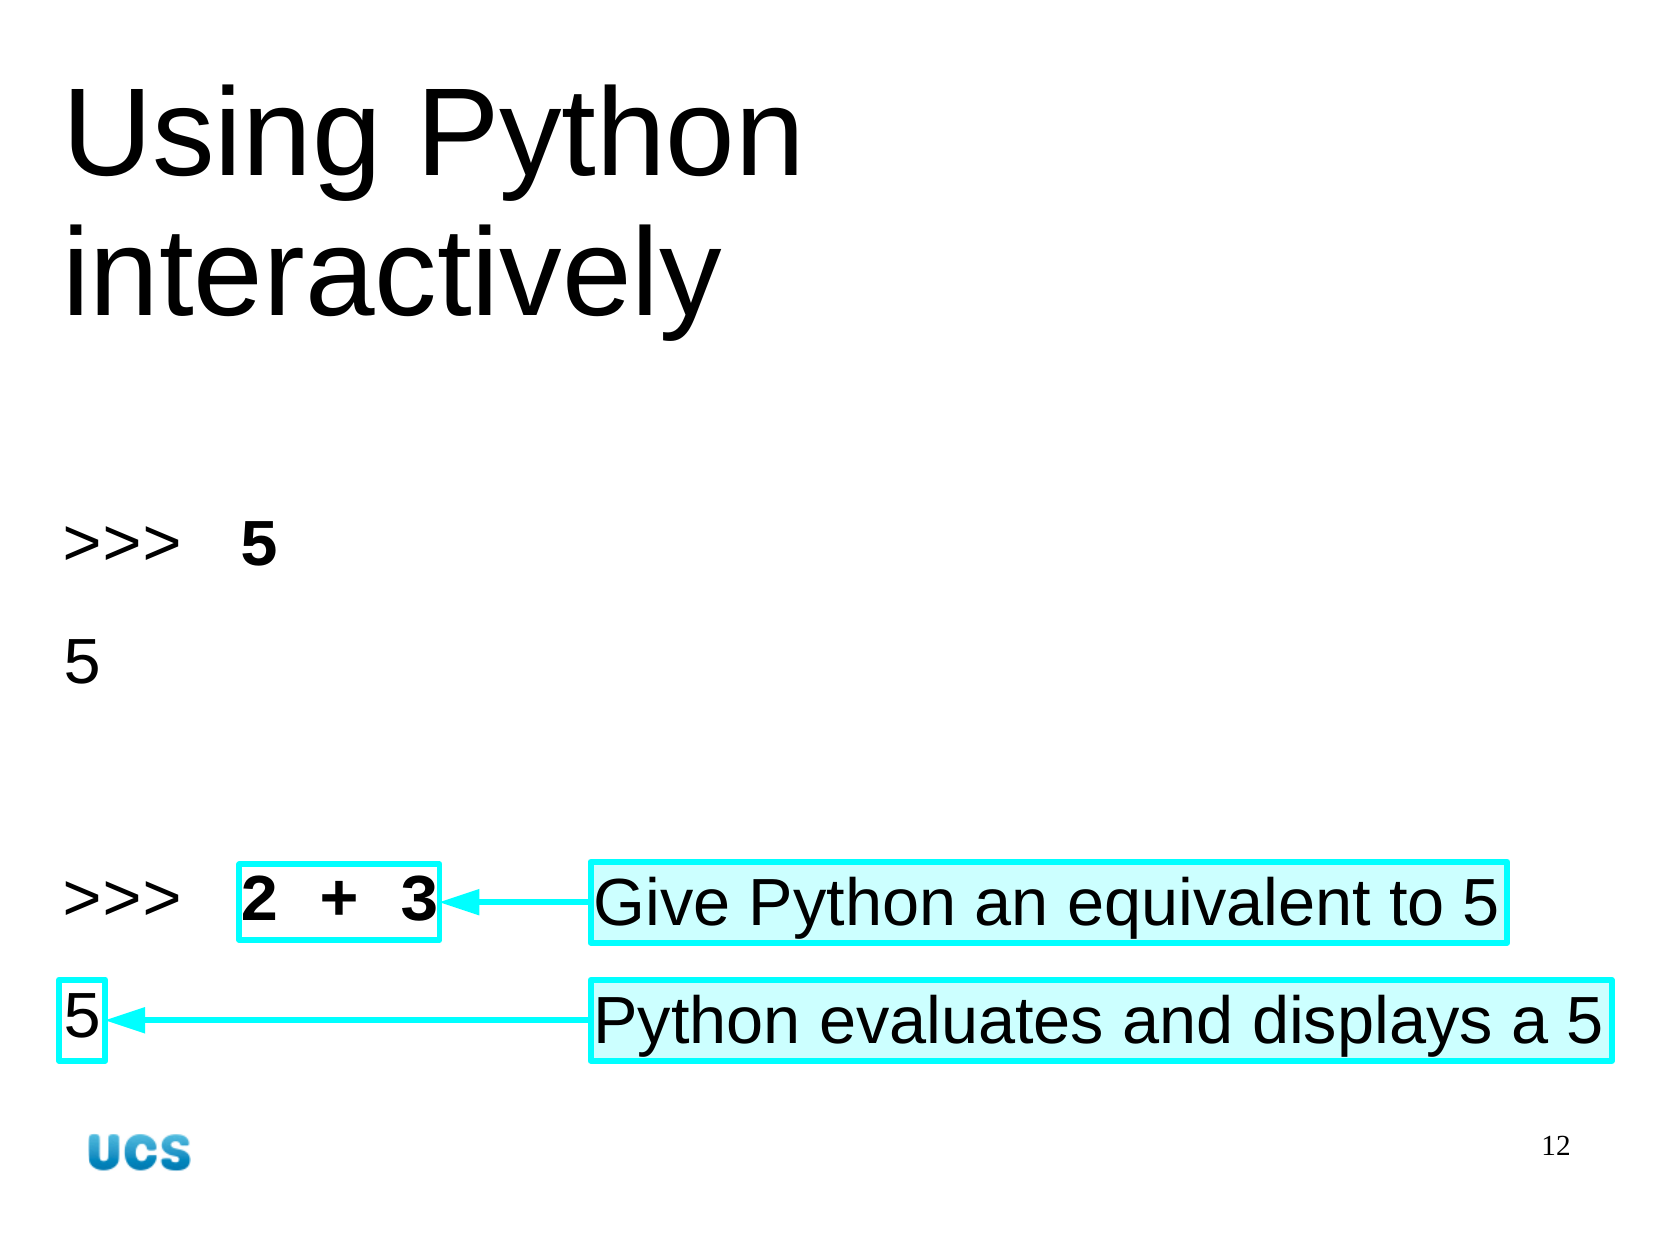

Using Python
interactively
>>>
5
5
>>>
Give Python an equivalent to 5
2 + 3
5
Python evaluates and displays a 5
12